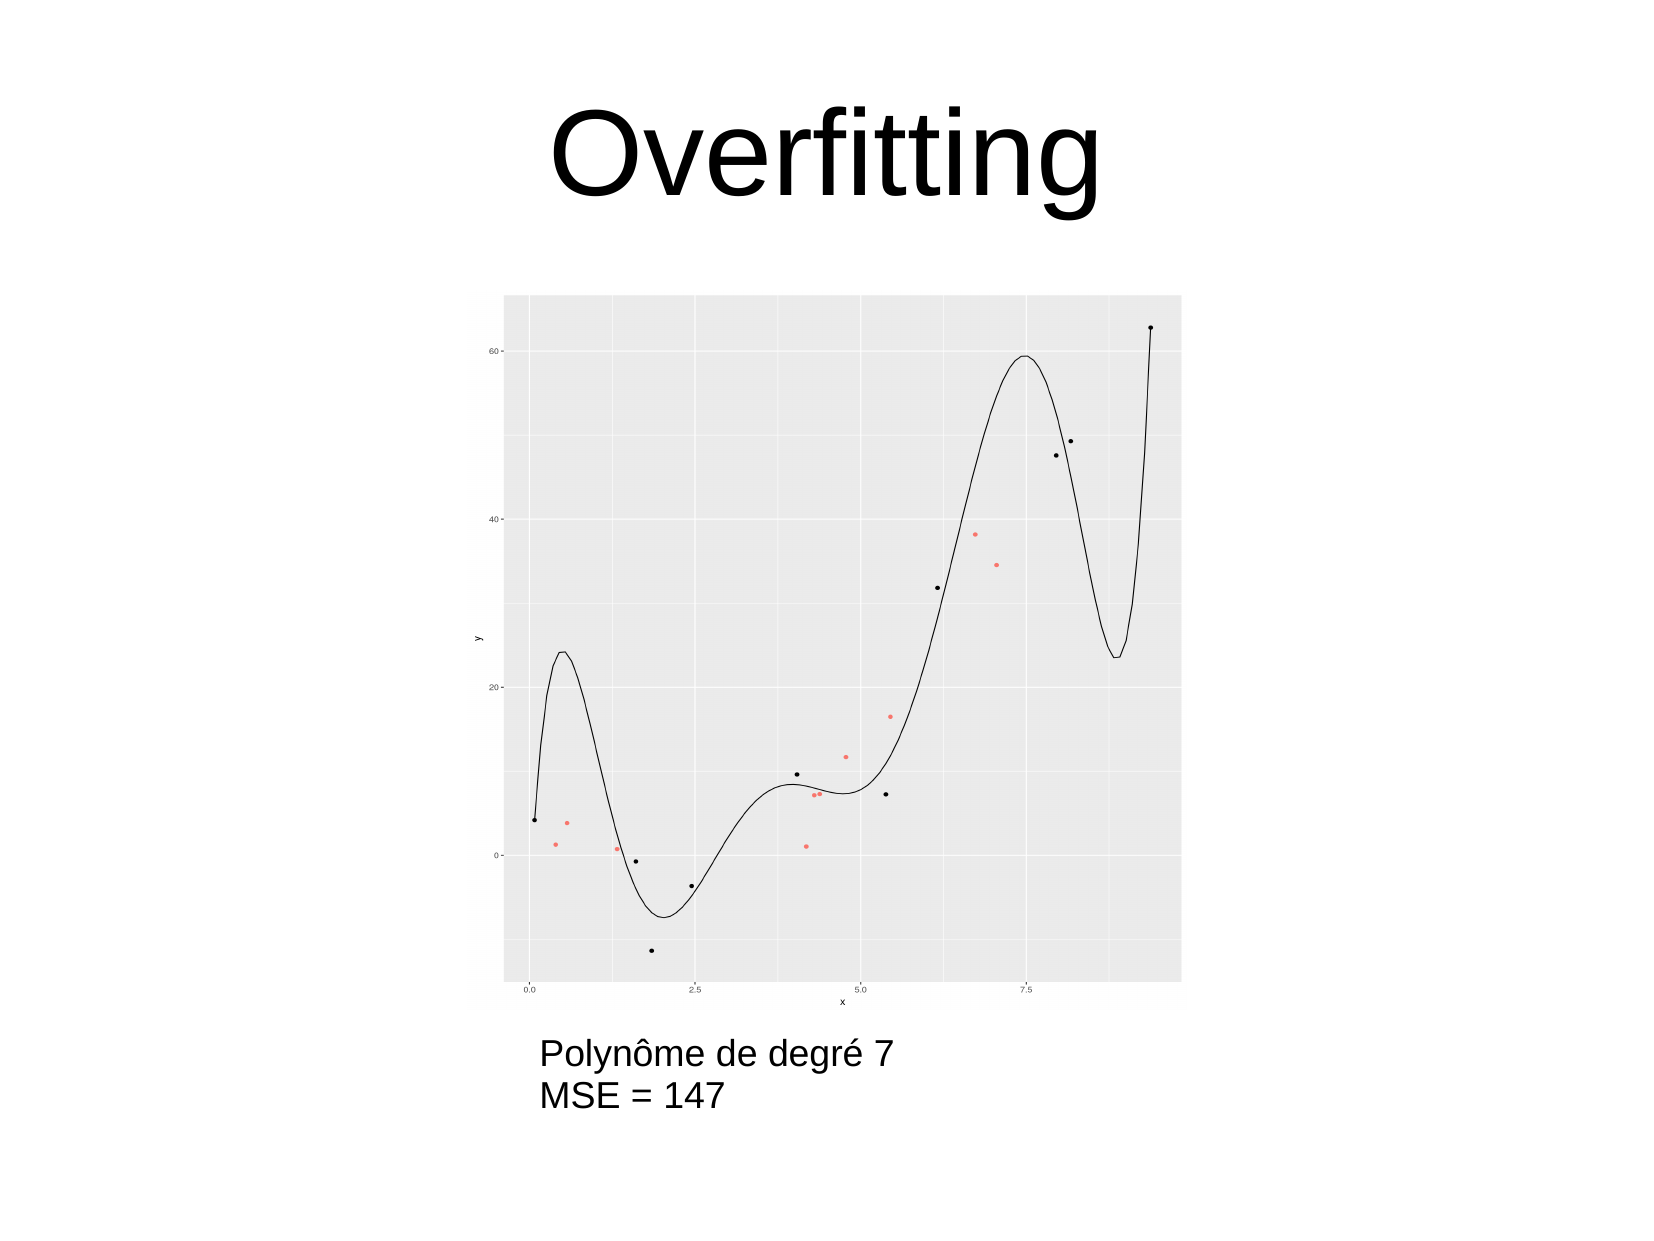

# Overfitting
Polynôme de degré 7
MSE = 147